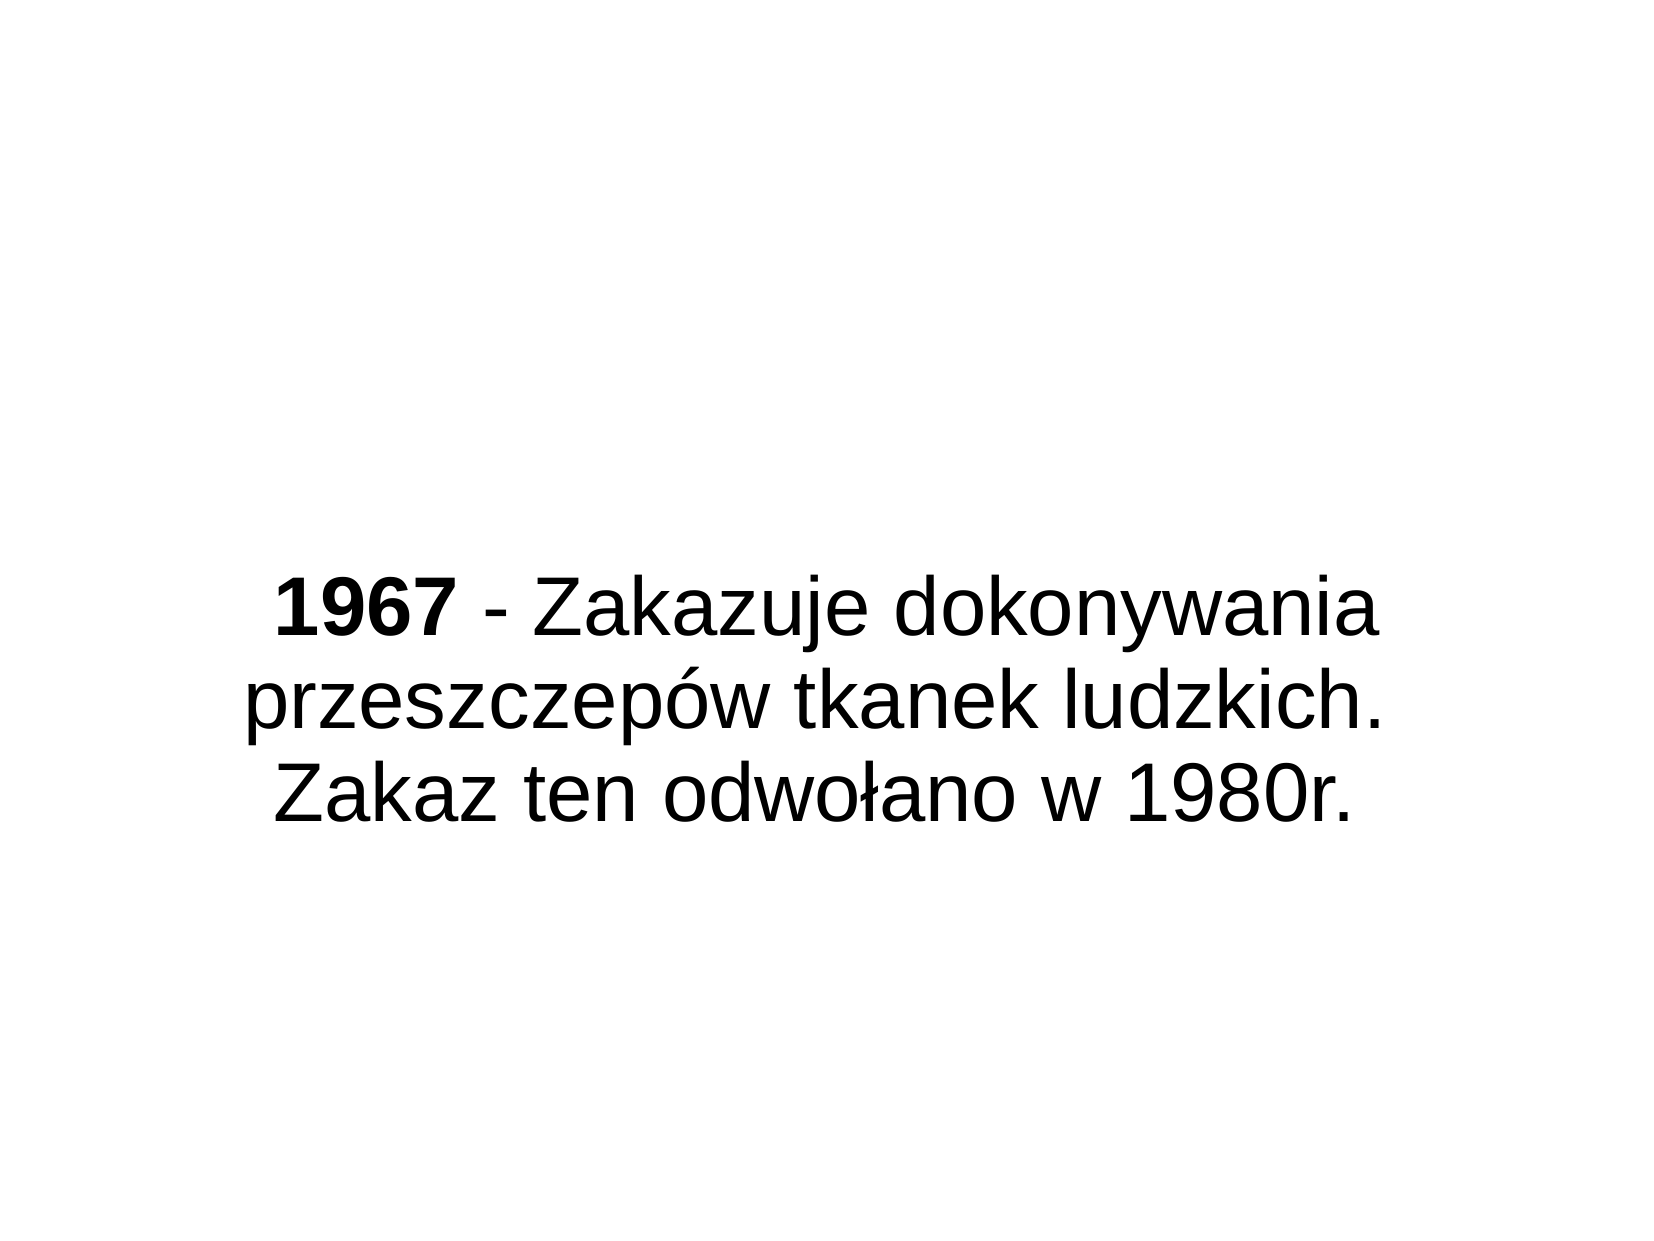

#
1967 - Zakazuje dokonywania przeszczepów tkanek ludzkich.
Zakaz ten odwołano w 1980r.